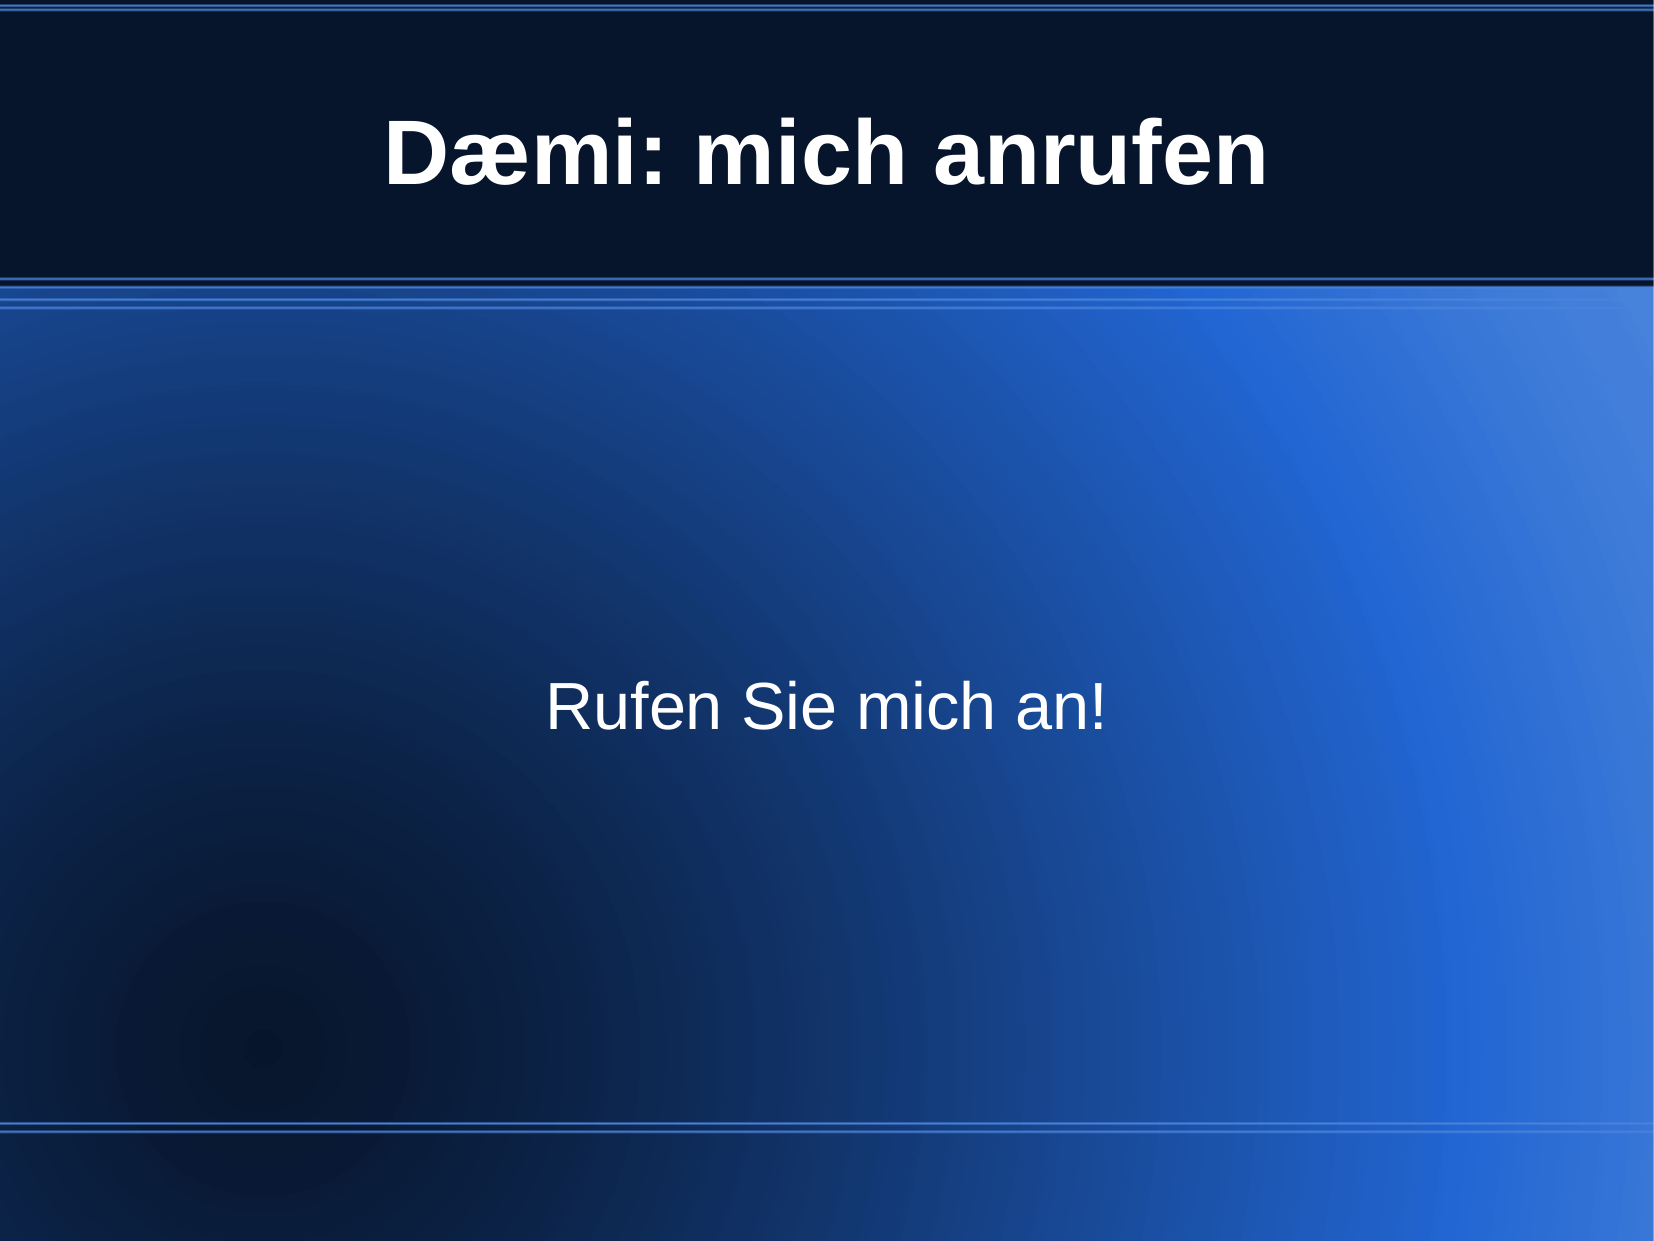

# Dæmi: mich anrufen
Rufen Sie mich an!